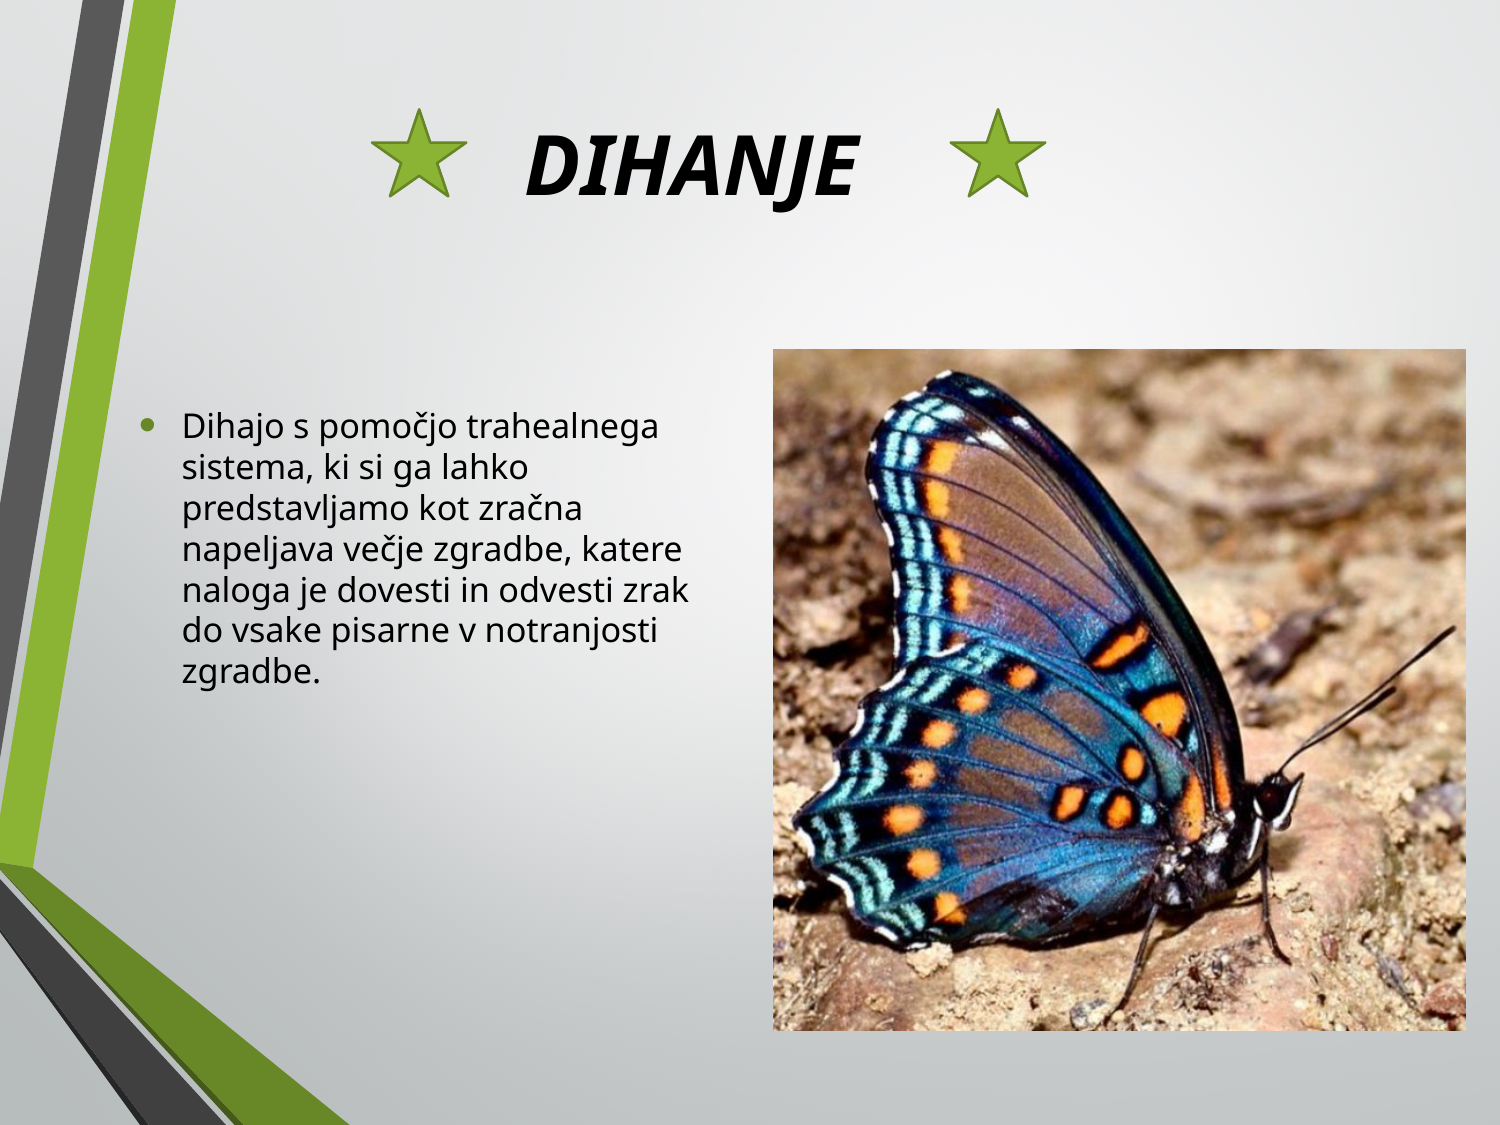

# DIHANJE
Dihajo s pomočjo trahealnega sistema, ki si ga lahko predstavljamo kot zračna napeljava večje zgradbe, katere naloga je dovesti in odvesti zrak do vsake pisarne v notranjosti zgradbe.